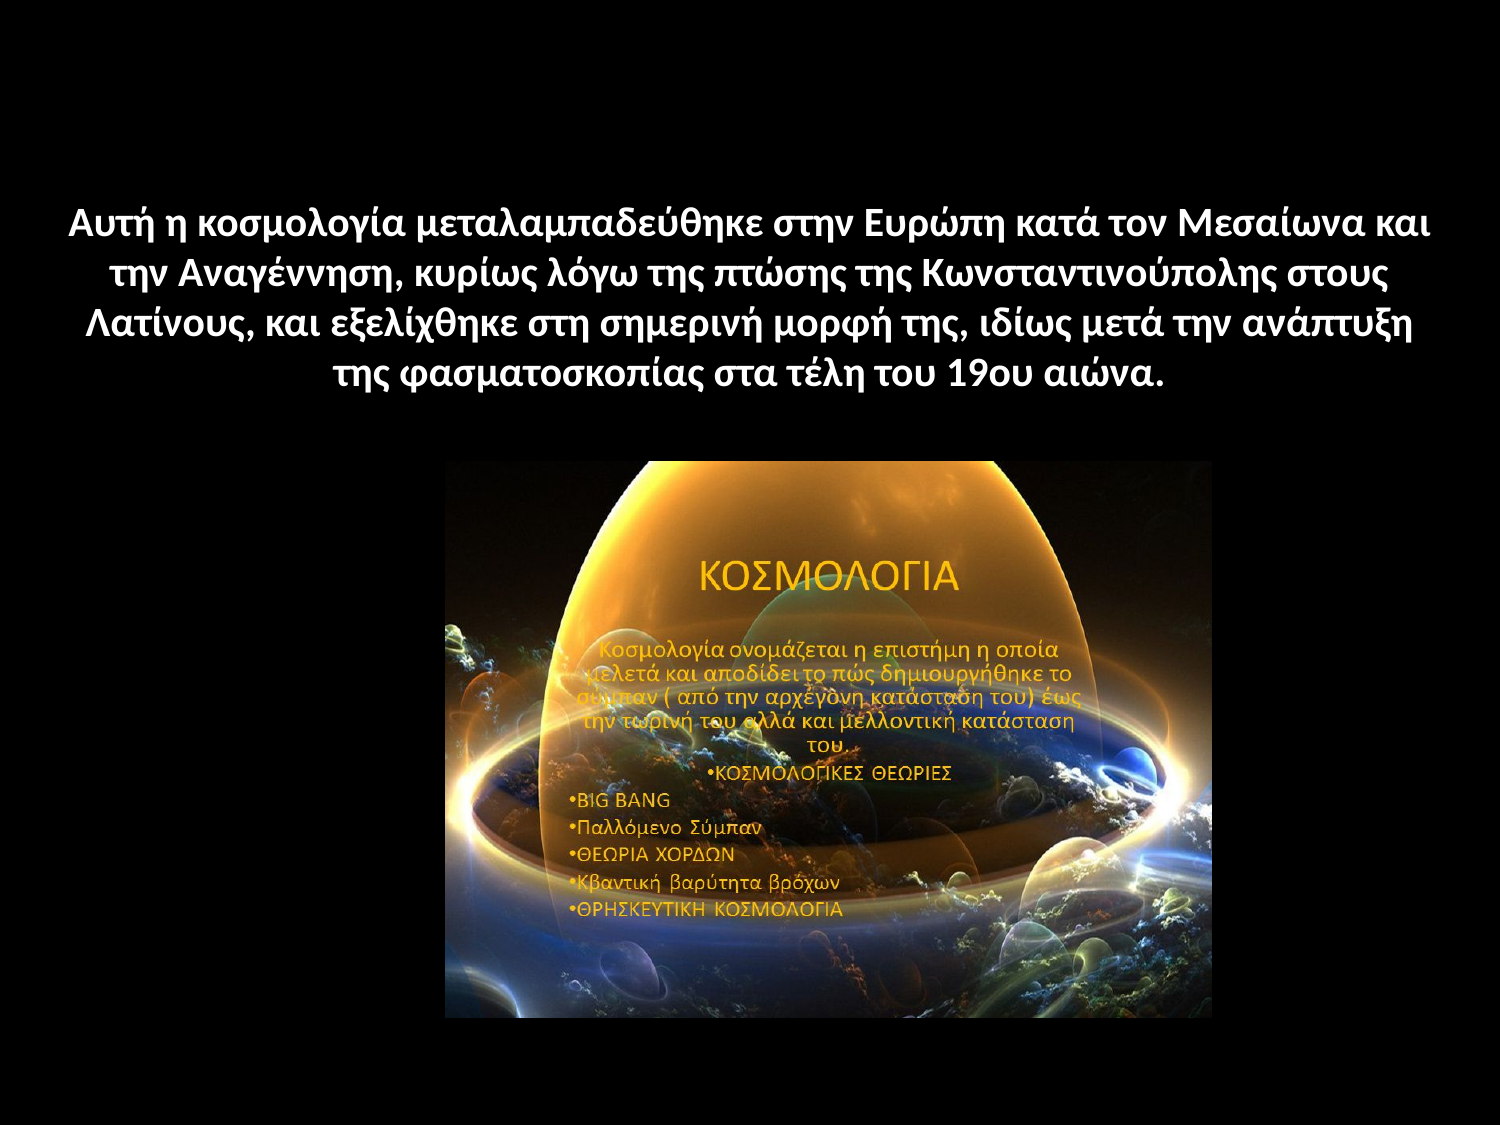

Αυτή η κοσμολογία μεταλαμπαδεύθηκε στην Ευρώπη κατά τον Μεσαίωνα και την Αναγέννηση, κυρίως λόγω της πτώσης της Κωνσταντινούπολης στους Λατίνους, και εξελίχθηκε στη σημερινή μορφή της, ιδίως μετά την ανάπτυξη της φασματοσκοπίας στα τέλη του 19ου αιώνα.